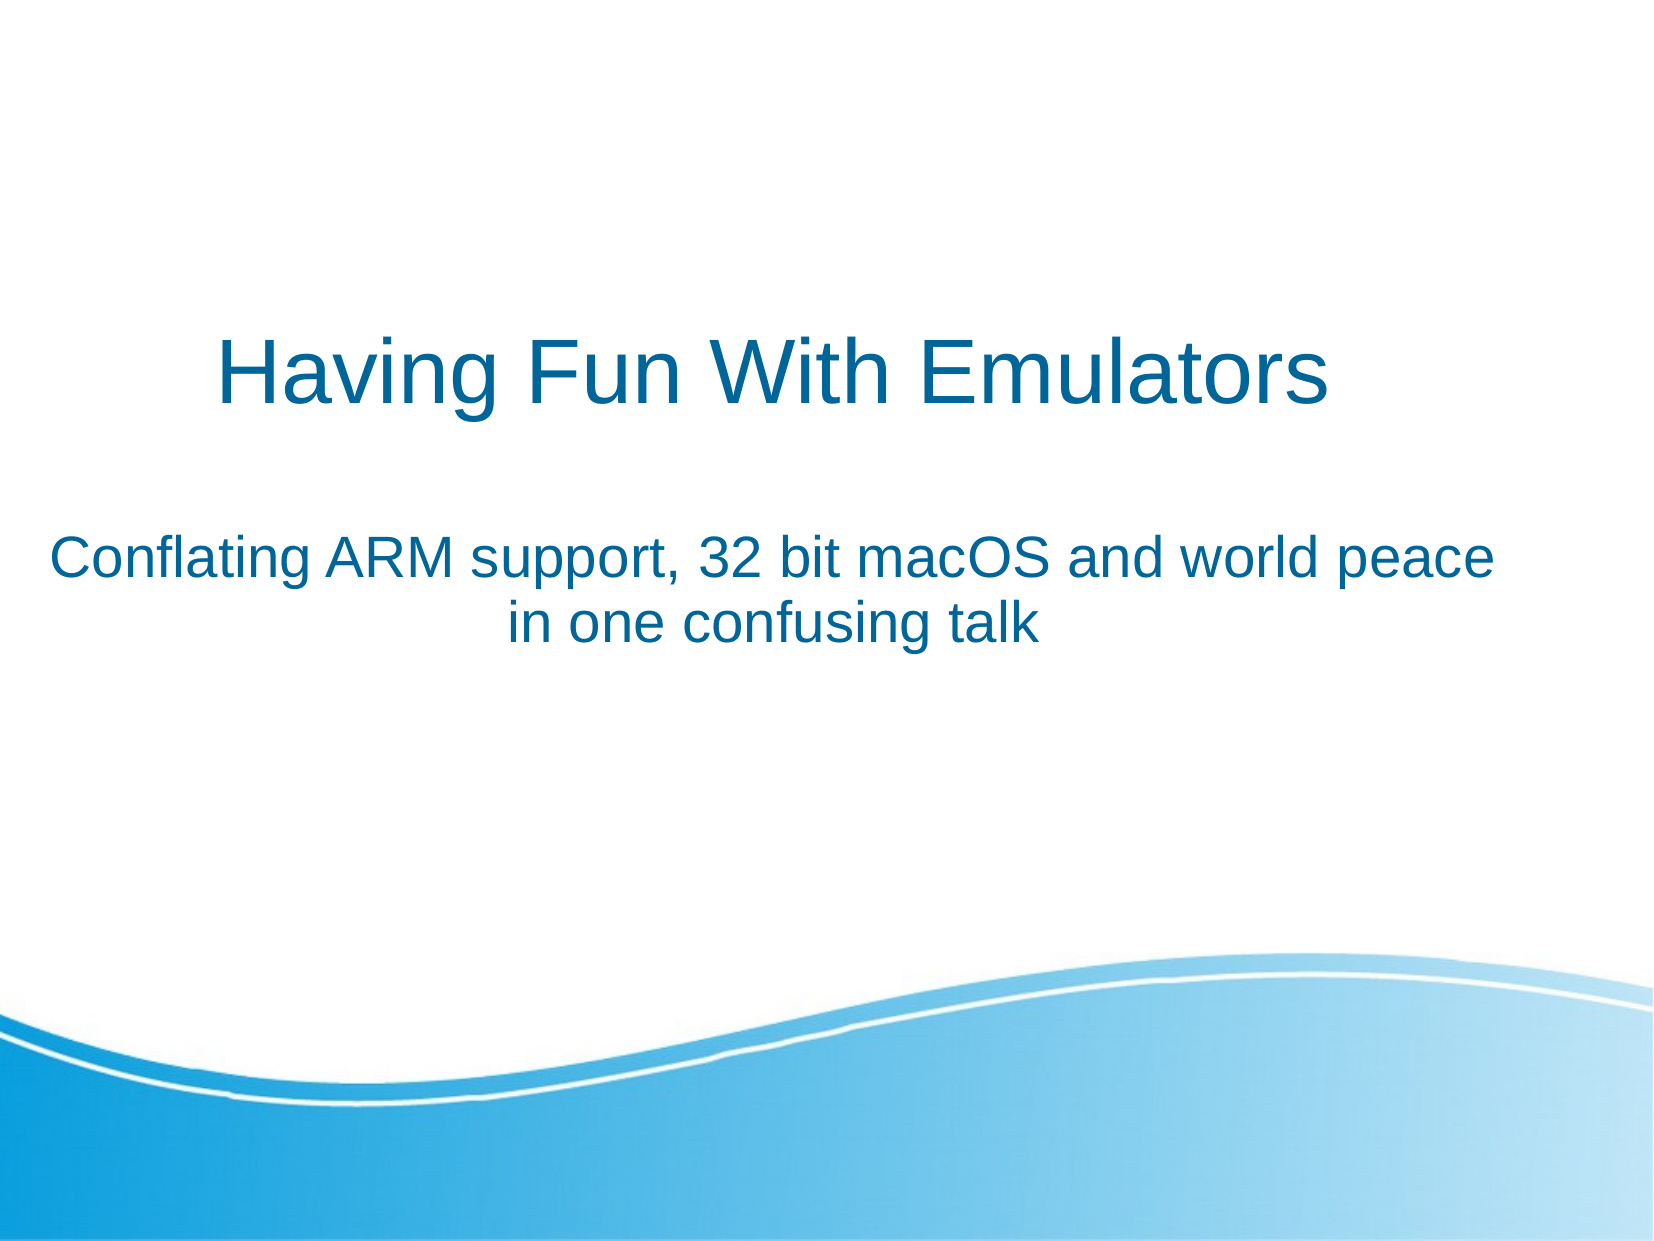

# Having Fun With Emulators Conflating ARM support, 32 bit macOS and world peace in one confusing talk